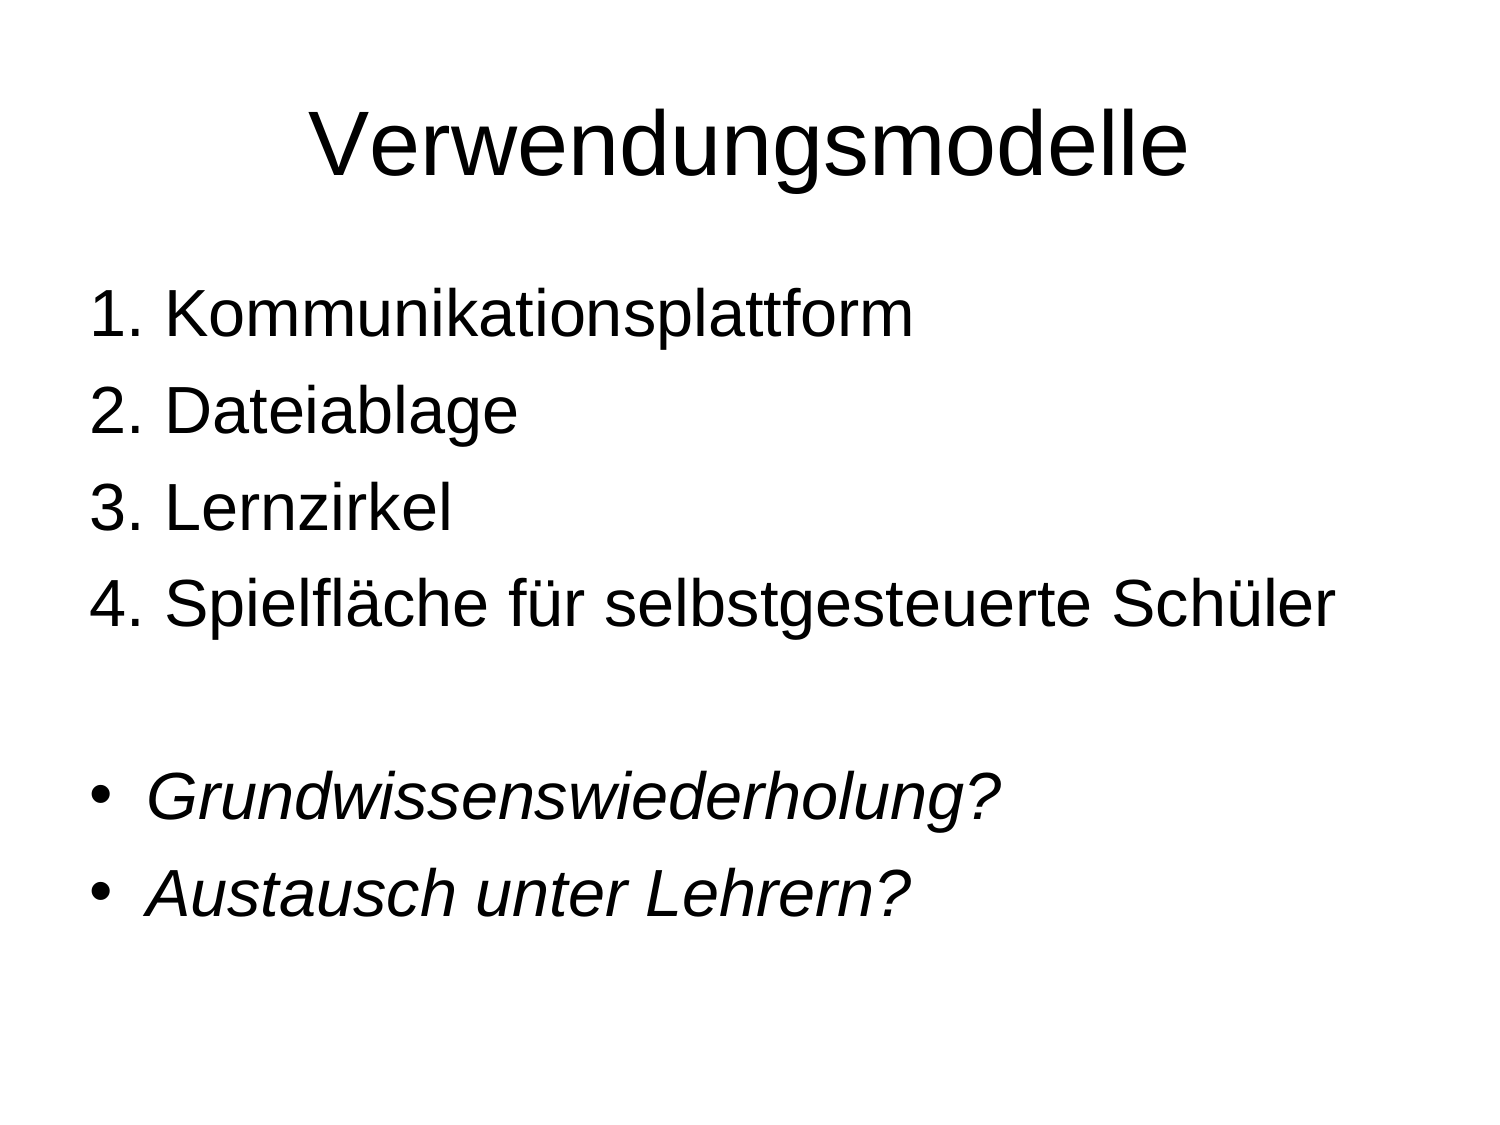

# Verwendungsmodelle
 Kommunikationsplattform
 Dateiablage
 Lernzirkel
 Spielfläche für selbstgesteuerte Schüler
Grundwissenswiederholung?
Austausch unter Lehrern?